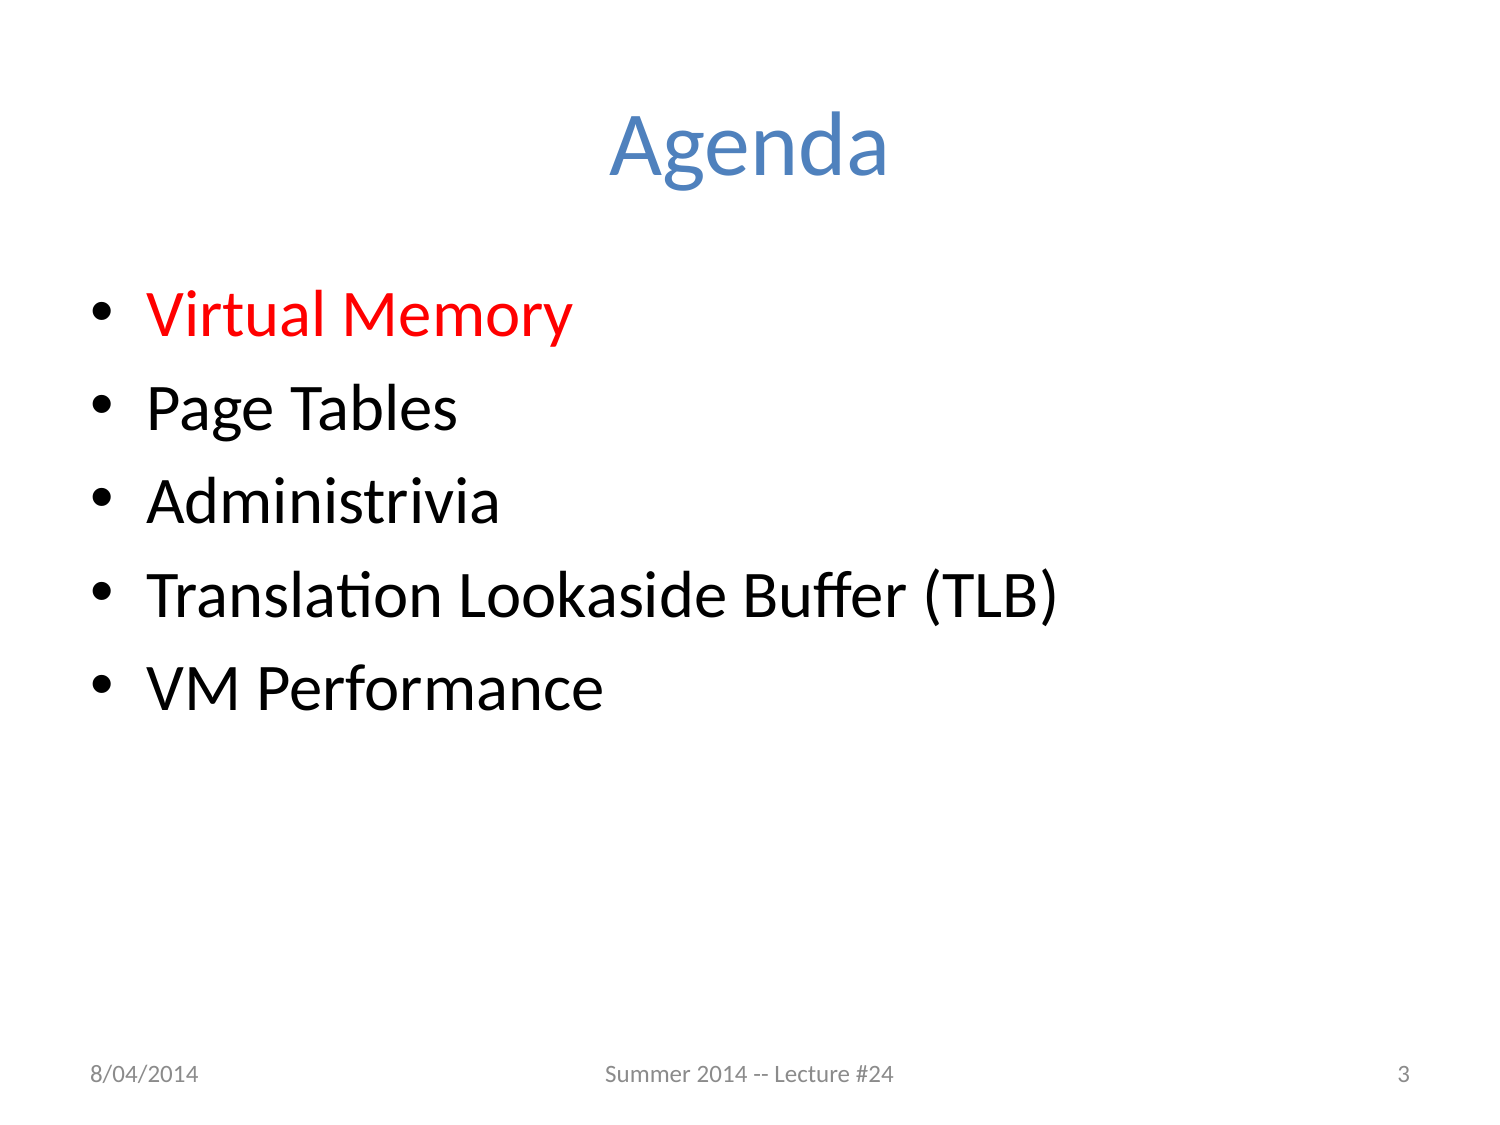

# Agenda
Virtual Memory
Page Tables
Administrivia
Translation Lookaside Buffer (TLB)
VM Performance
8/04/2014
Summer 2014 -- Lecture #24